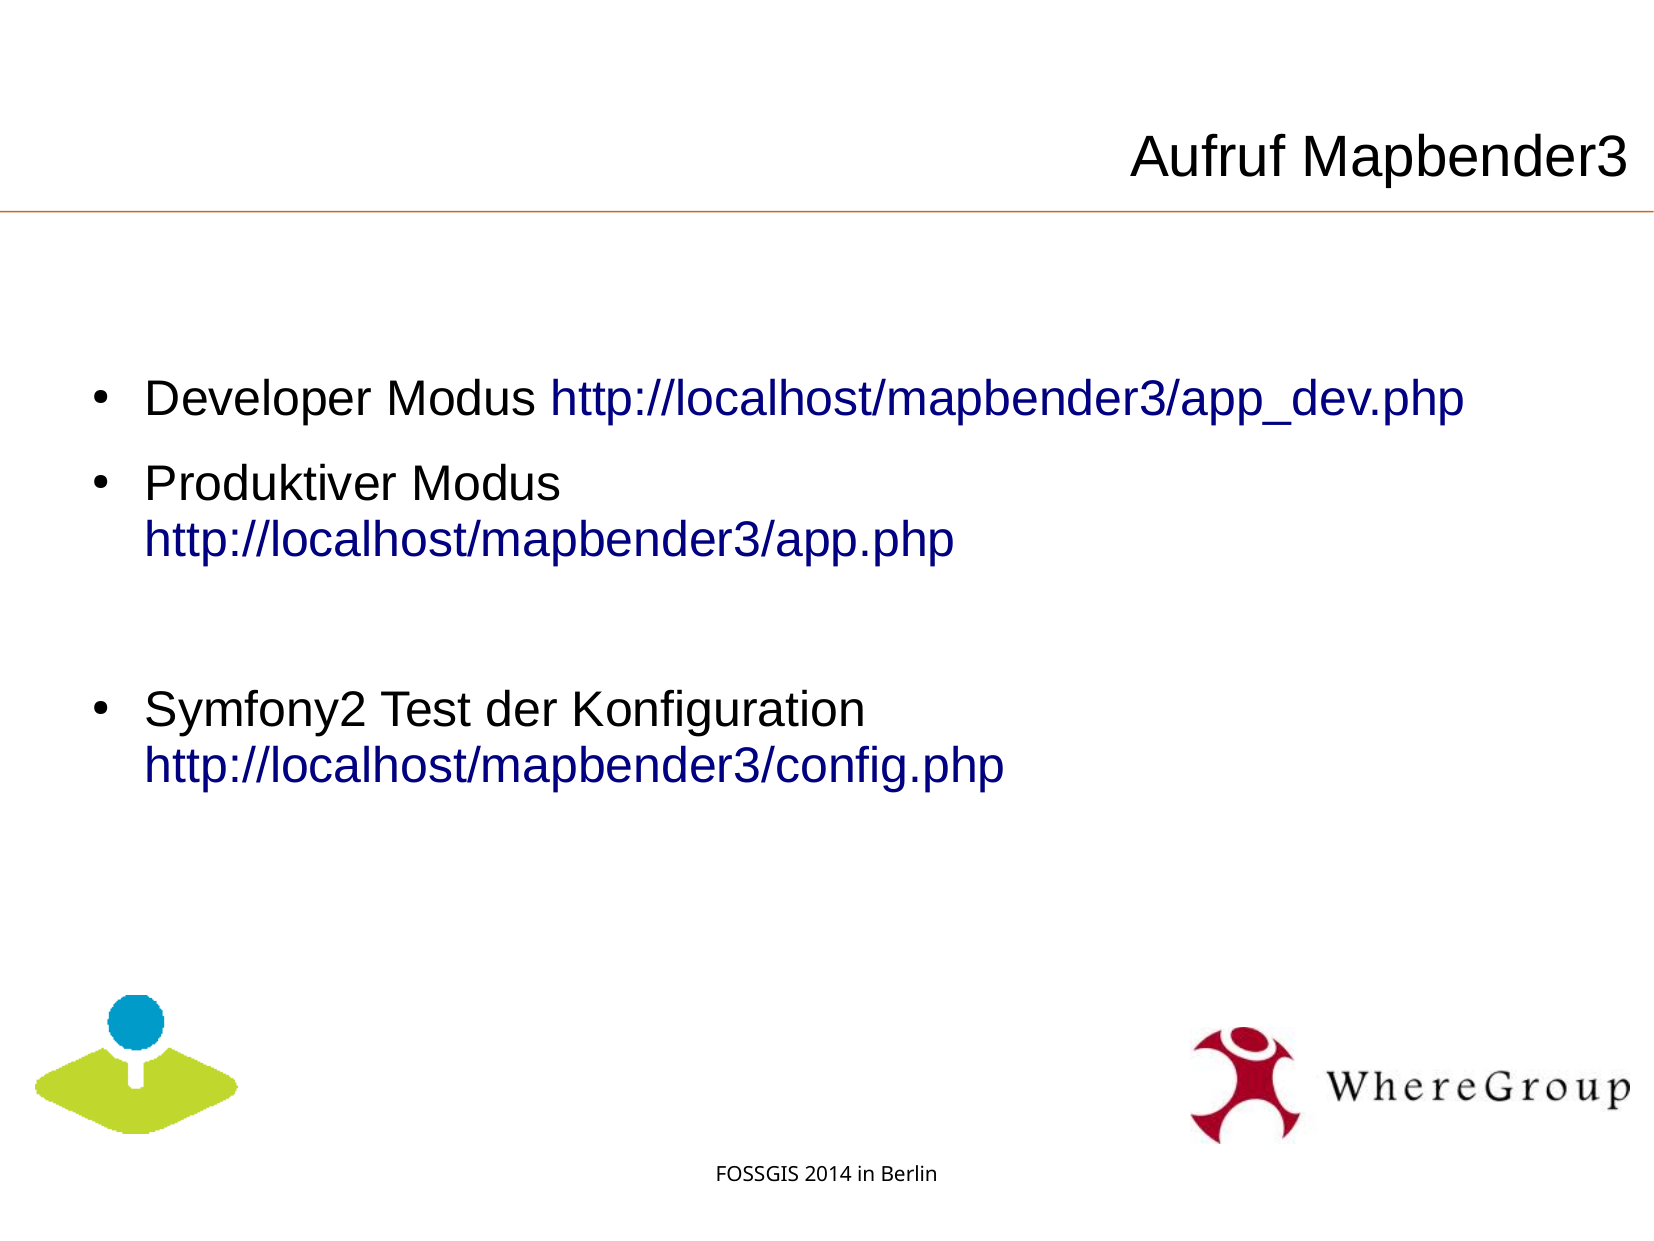

# Aufruf Mapbender3
Developer Modus http://localhost/mapbender3/app_dev.php
Produktiver Modus
http://localhost/mapbender3/app.php
Symfony2 Test der Konfiguration
http://localhost/mapbender3/config.php
Mapbender - Einführung zum Mapbender Projekt (Astrid Ede)